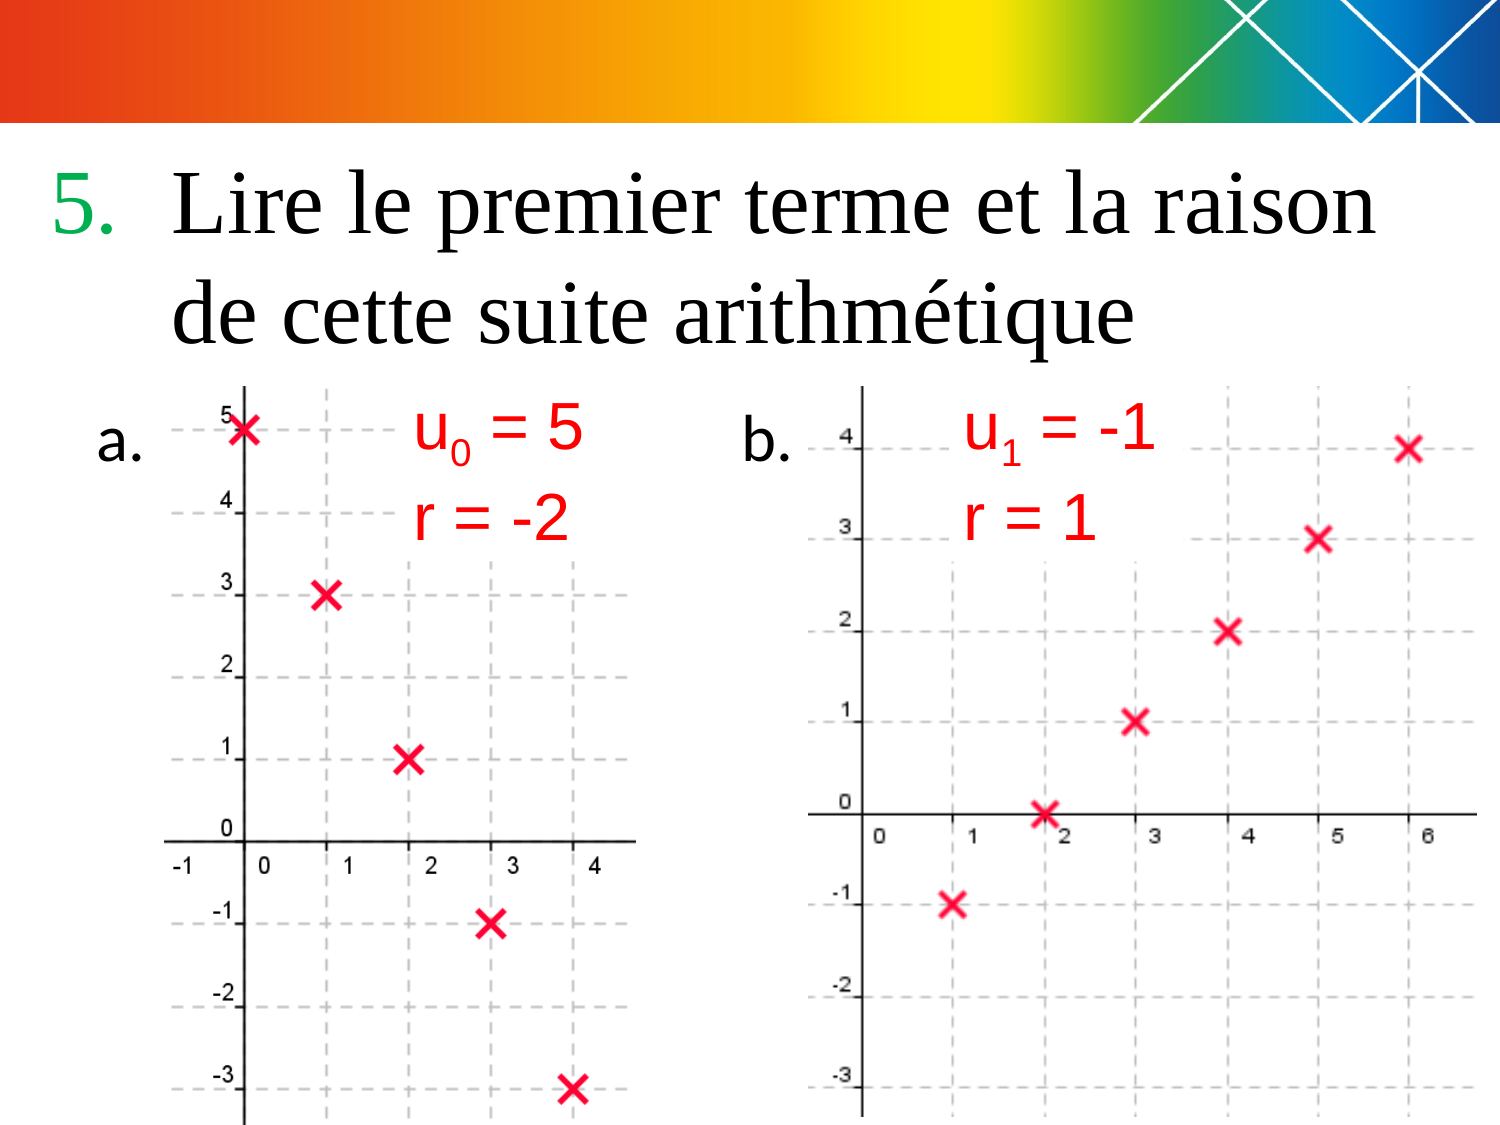

# Lire le premier terme et la raison de cette suite arithmétique
u0 = 5
r = -2
u1 = -1
r = 1
a.
b.